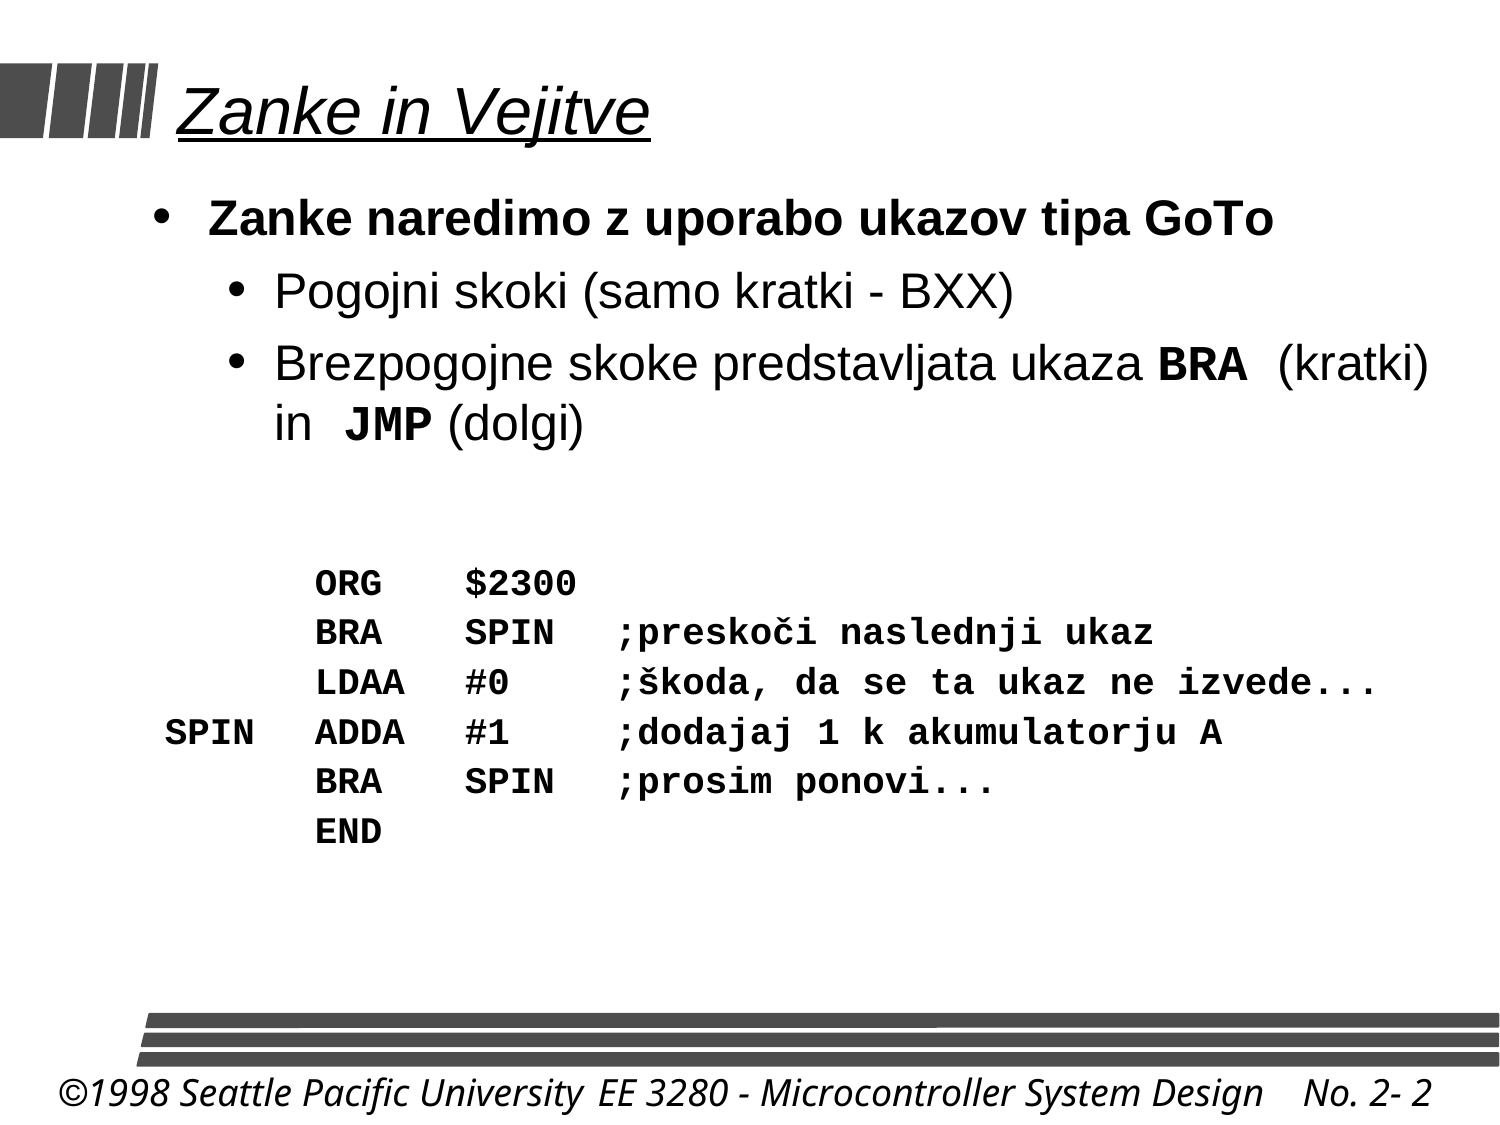

# Zanke in Vejitve
Zanke naredimo z uporabo ukazov tipa GoTo
Pogojni skoki (samo kratki - BXX)
Brezpogojne skoke predstavljata ukaza BRA (kratki) in JMP (dolgi)
	ORG	$2300
	BRA	SPIN	;preskoči naslednji ukaz
	LDAA	#0	;škoda, da se ta ukaz ne izvede...
SPIN	ADDA	#1	;dodajaj 1 k akumulatorju A
	BRA	SPIN	;prosim ponovi...
	END